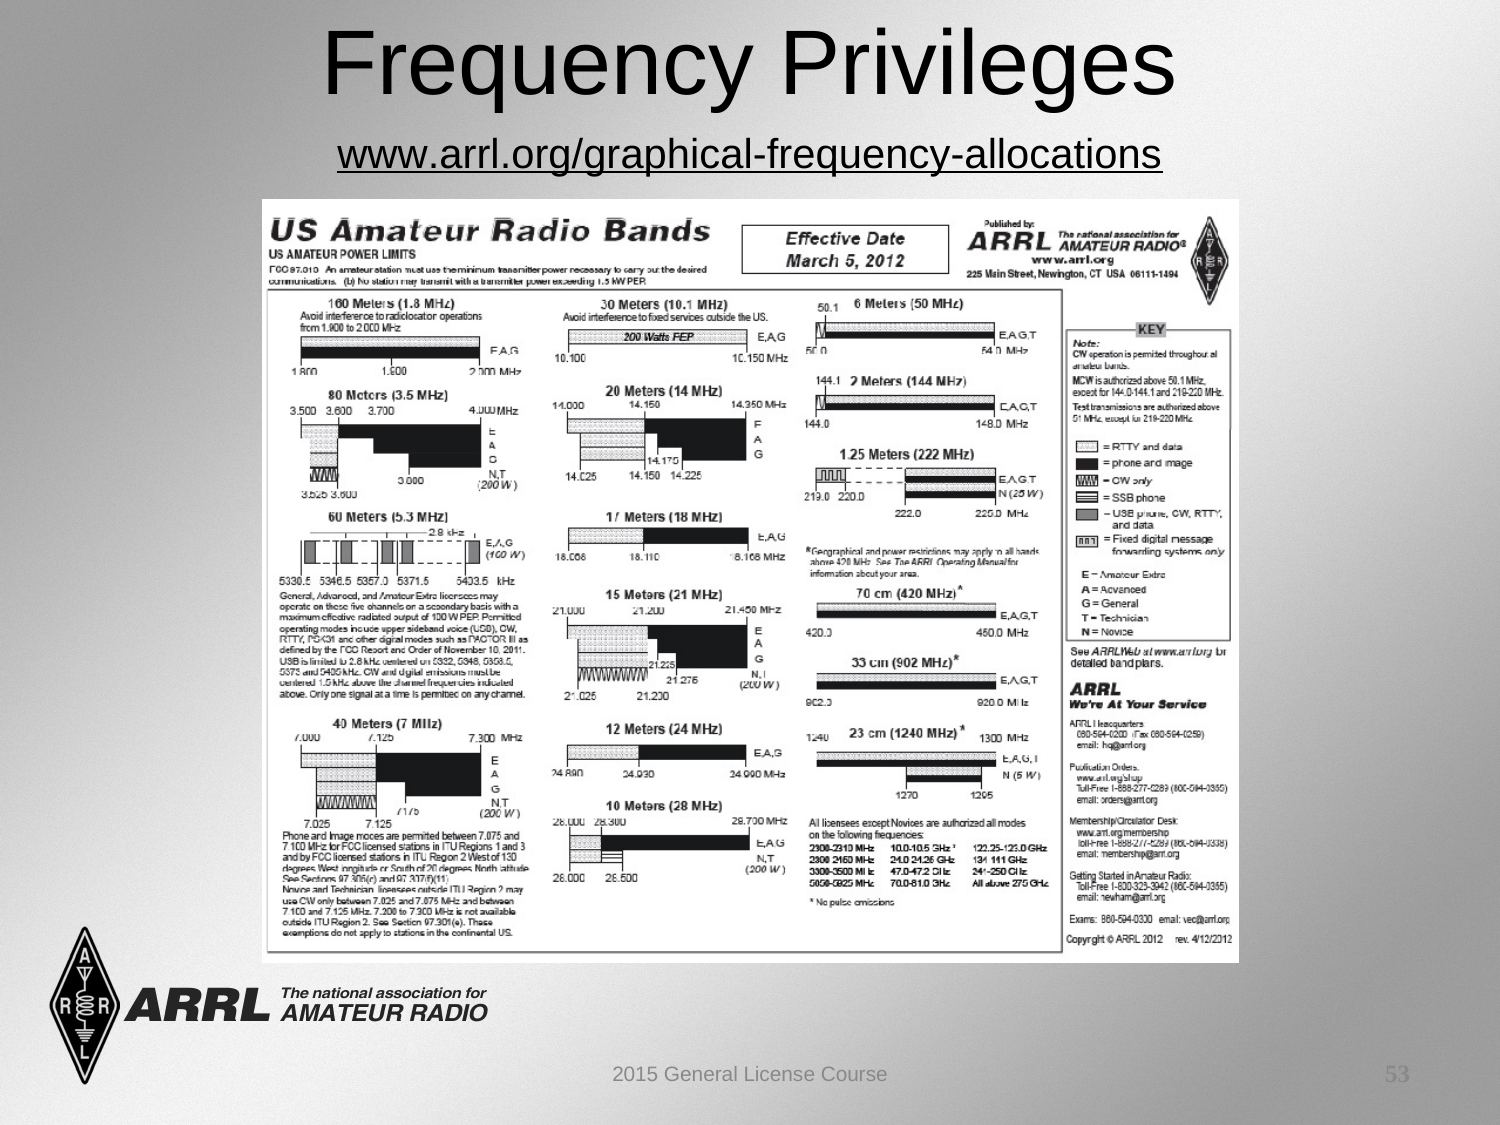

Frequency Privileges
www.arrl.org/graphical-frequency-allocations
2015 General License Course